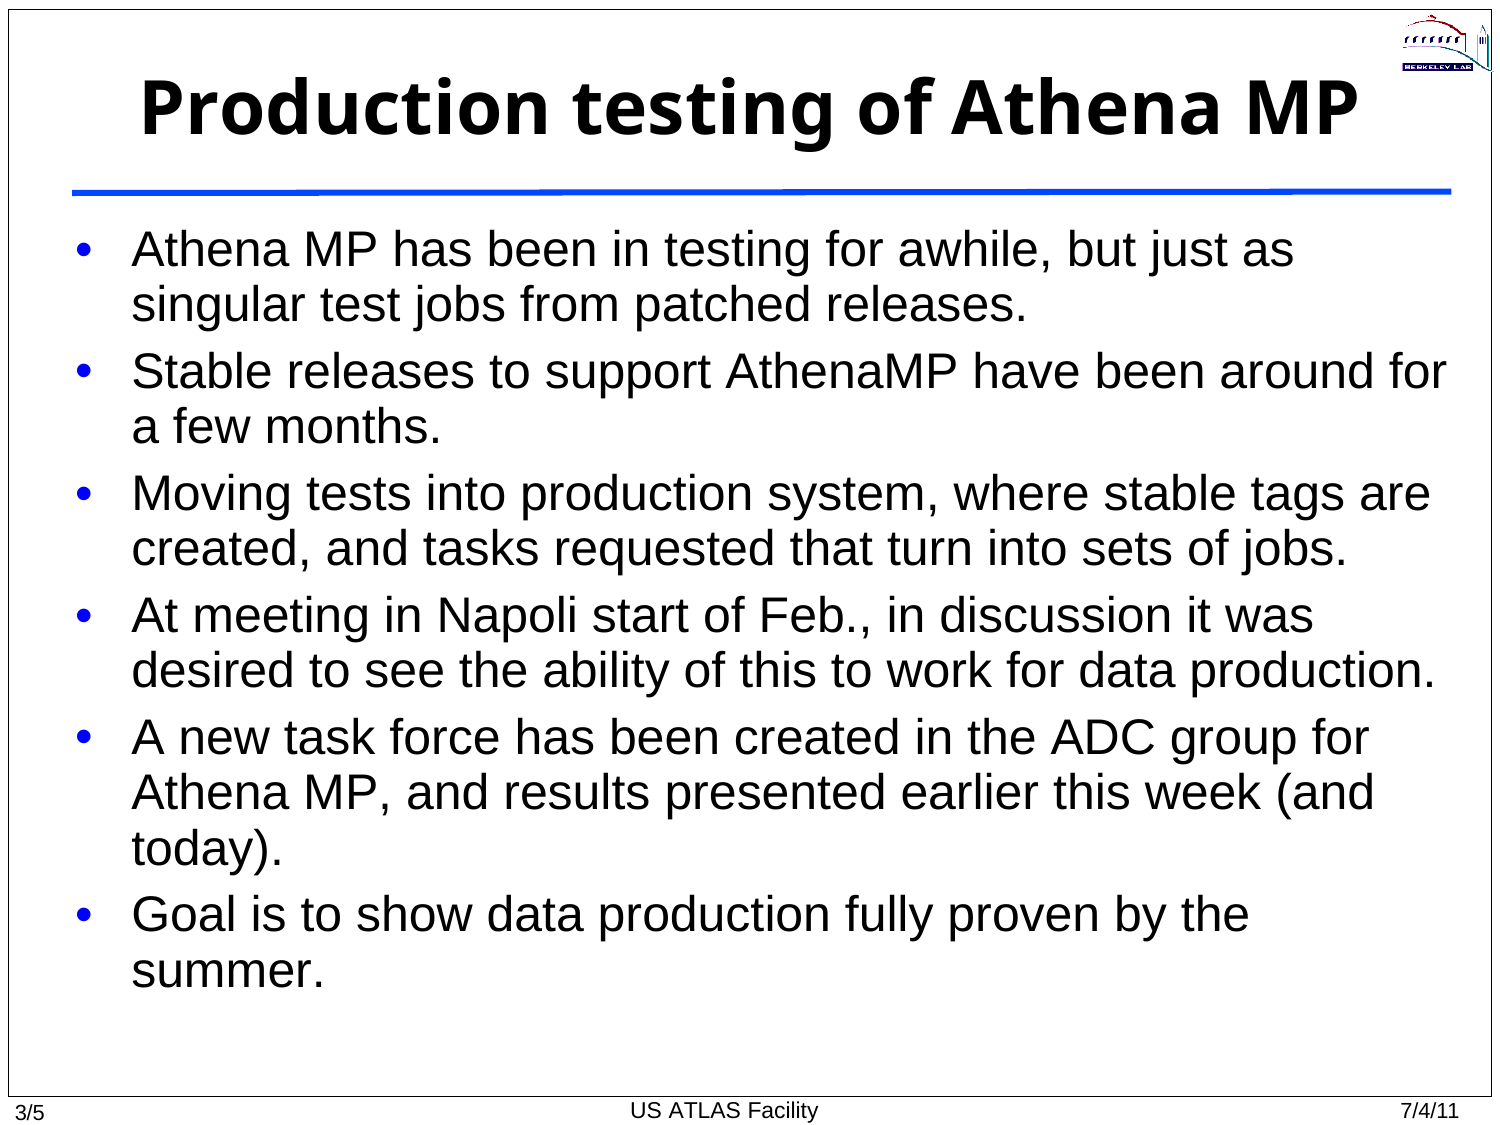

# Production testing of Athena MP
Athena MP has been in testing for awhile, but just as singular test jobs from patched releases.
Stable releases to support AthenaMP have been around for a few months.
Moving tests into production system, where stable tags are created, and tasks requested that turn into sets of jobs.
At meeting in Napoli start of Feb., in discussion it was desired to see the ability of this to work for data production.
A new task force has been created in the ADC group for Athena MP, and results presented earlier this week (and today).
Goal is to show data production fully proven by the summer.
US ATLAS Facility
11/10/10
3